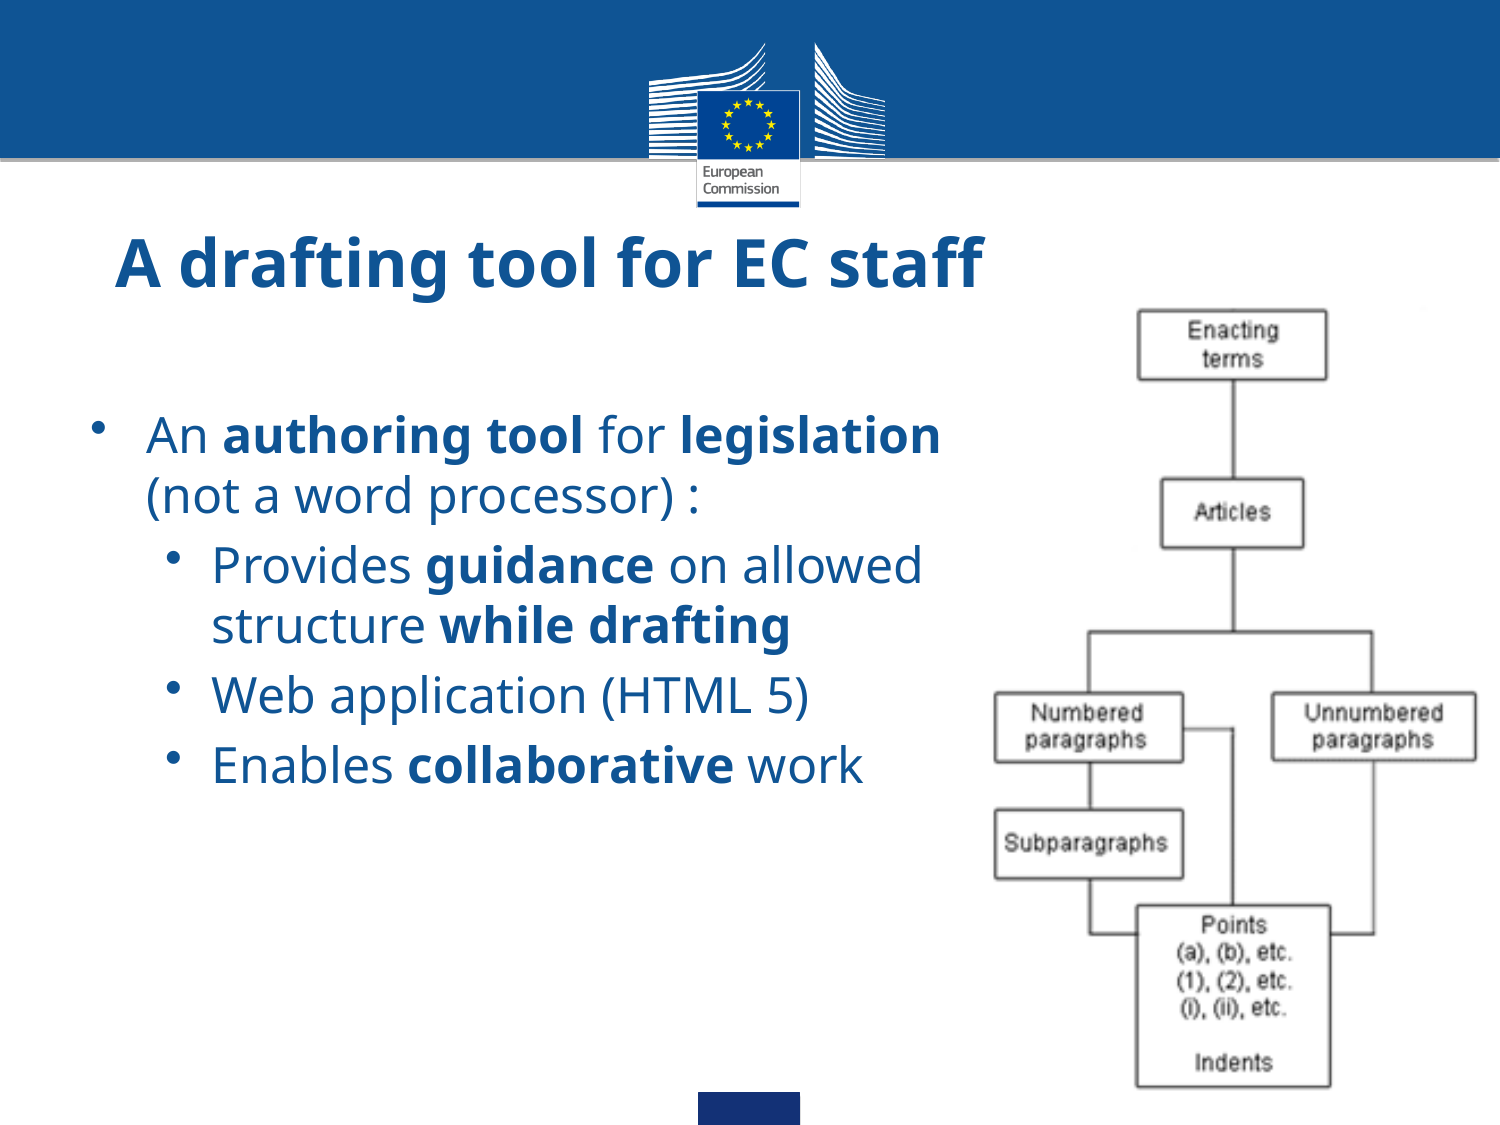

# A drafting tool for EC staff
An authoring tool for legislation (not a word processor) :
Provides guidance on allowed structure while drafting
Web application (HTML 5)
Enables collaborative work